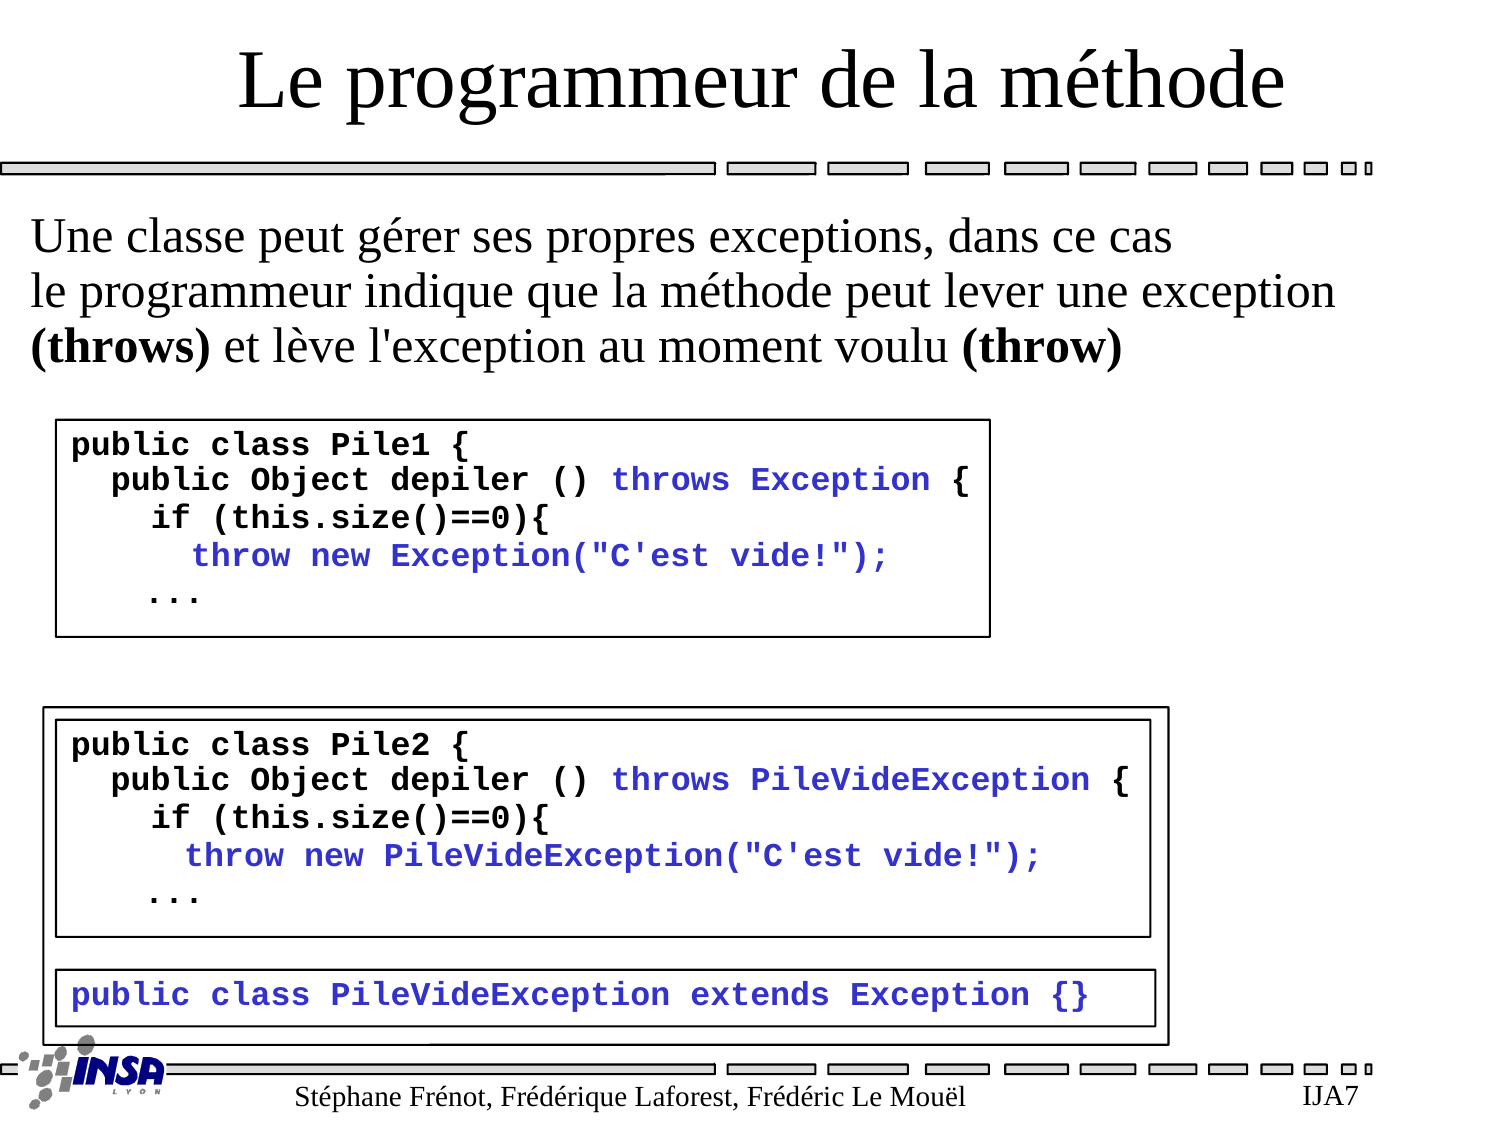

# Le programmeur de la méthode
Une classe peut gérer ses propres exceptions, dans ce cas
le programmeur indique que la méthode peut lever une exception
(throws) et lève l'exception au moment voulu (throw)
public class Pile1 {
 public Object depiler () throws Exception {
 if (this.size()==0){
 throw new Exception("C'est vide!");
	...
public class Pile2 {
 public Object depiler () throws PileVideException {
 if (this.size()==0){
	 throw new PileVideException("C'est vide!");
	...
public class PileVideException extends Exception {}